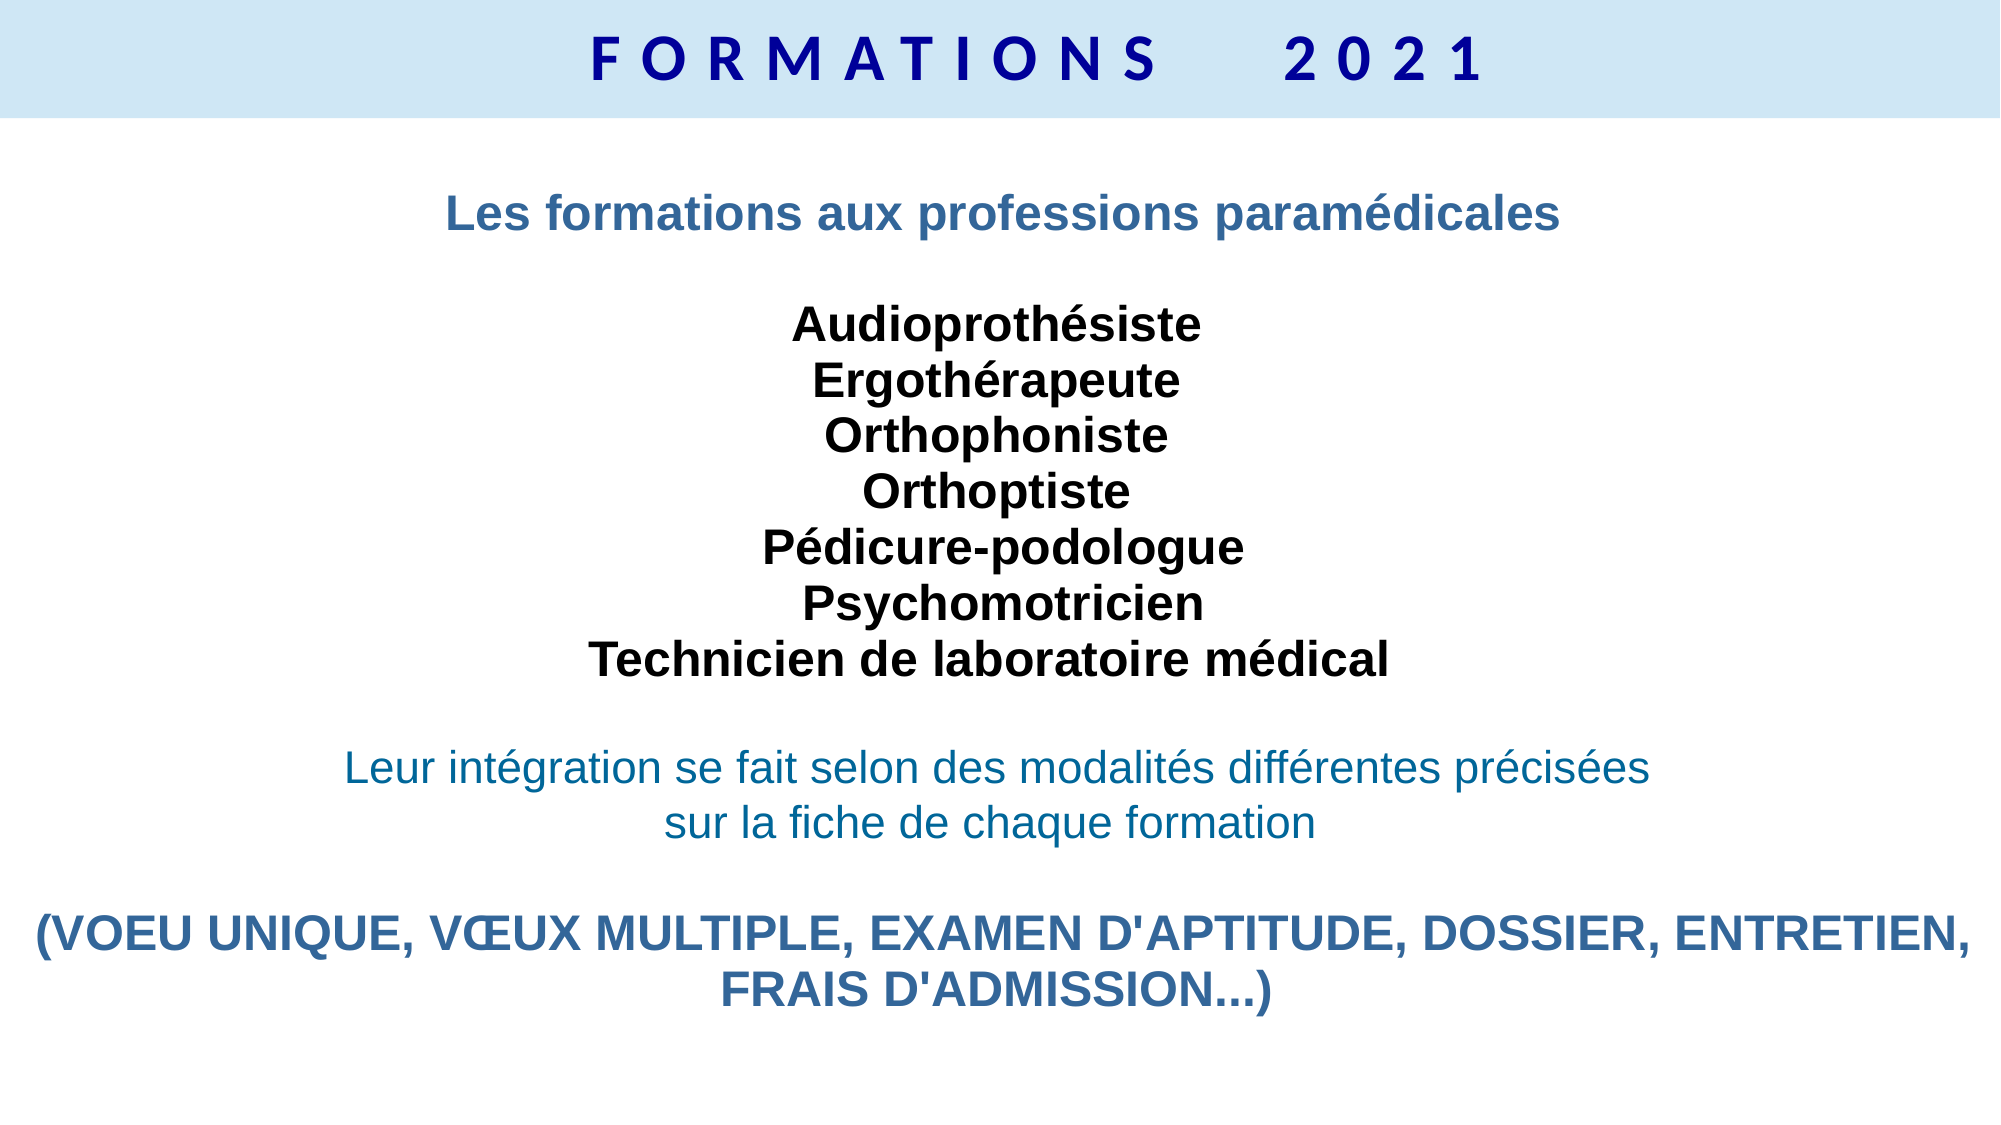

# FORMATIONS 2021
Les formations aux professions paramédicales
Audioprothésiste
Ergothérapeute
Orthophoniste
Orthoptiste
Pédicure-podologue
 Psychomotricien
Technicien de laboratoire médical
Leur intégration se fait selon des modalités différentes précisées
sur la fiche de chaque formation
(VOEU UNIQUE, VŒUX MULTIPLE, EXAMEN D'APTITUDE, DOSSIER, ENTRETIEN, FRAIS D'ADMISSION...)